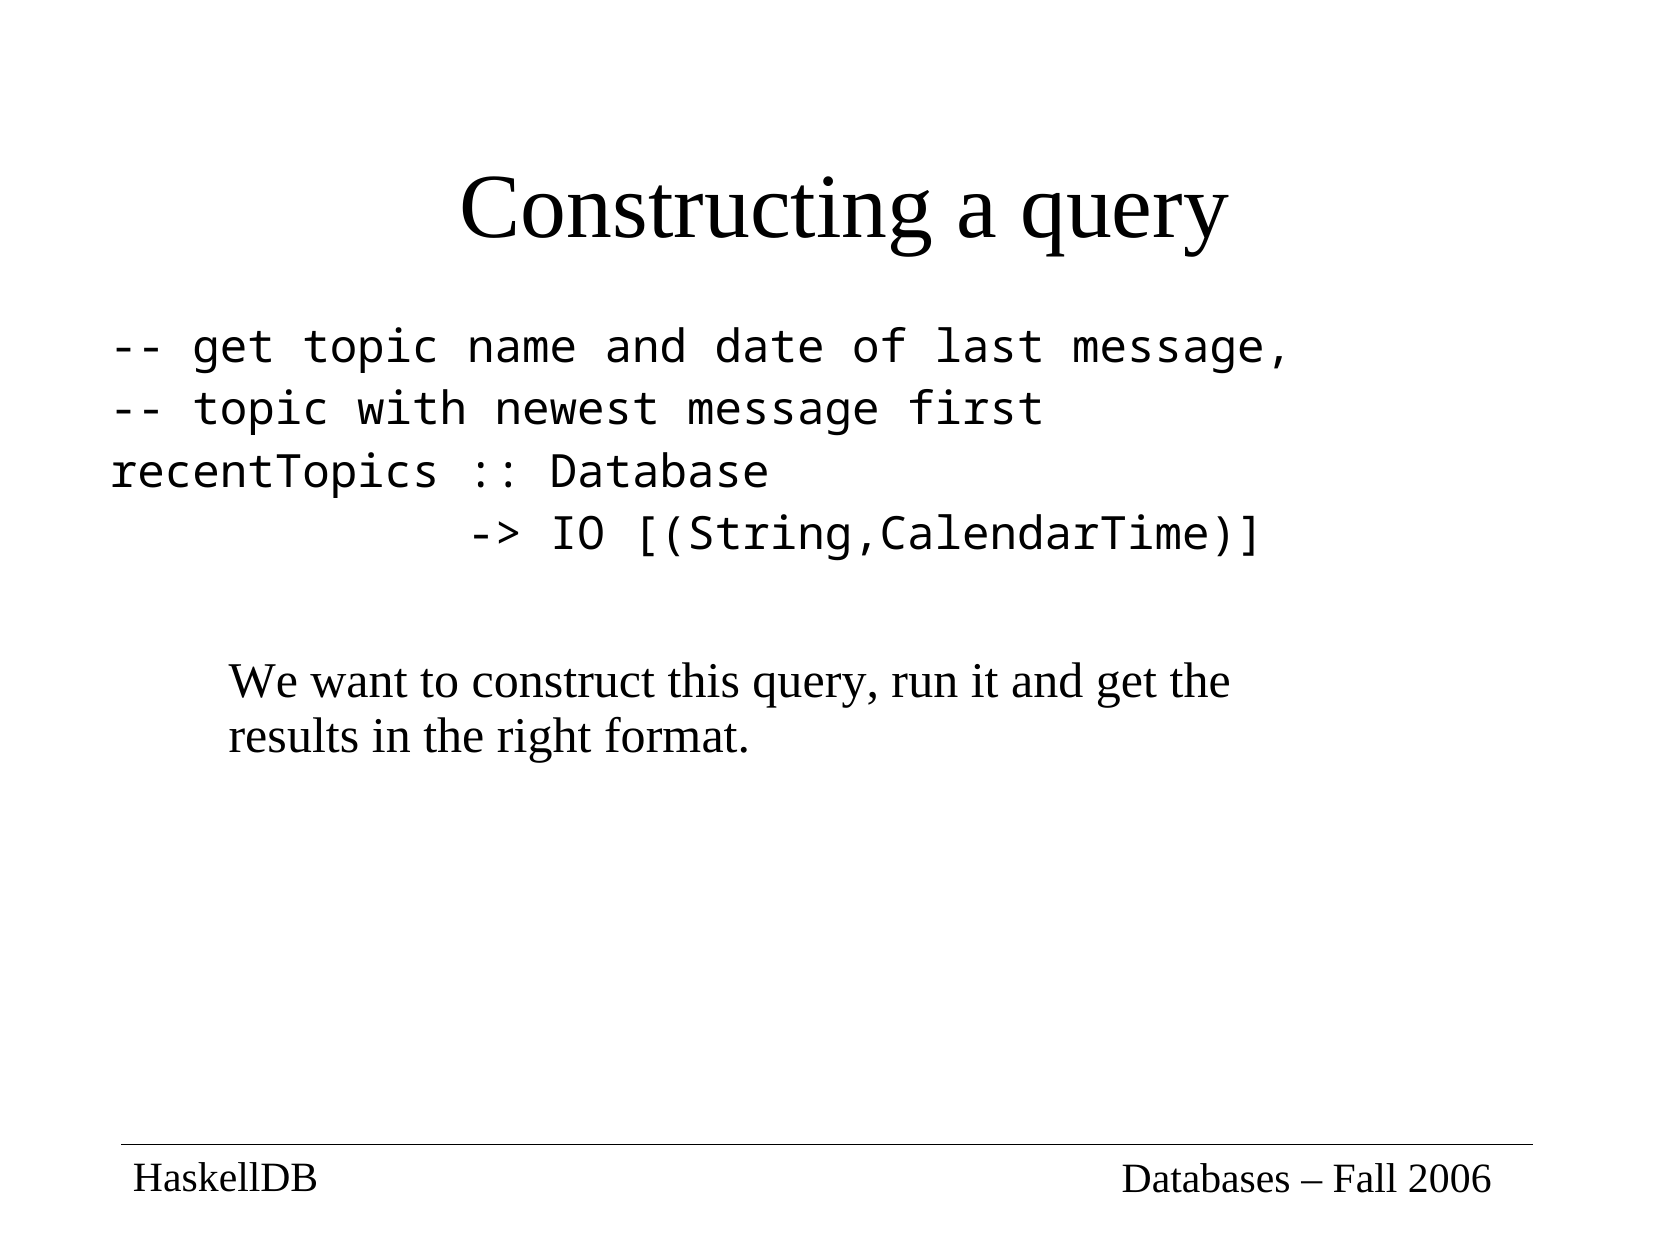

# Constructing a query
-- get topic name and date of last message,
-- topic with newest message first
recentTopics :: Database
 -> IO [(String,CalendarTime)]
We want to construct this query, run it and get the
results in the right format.